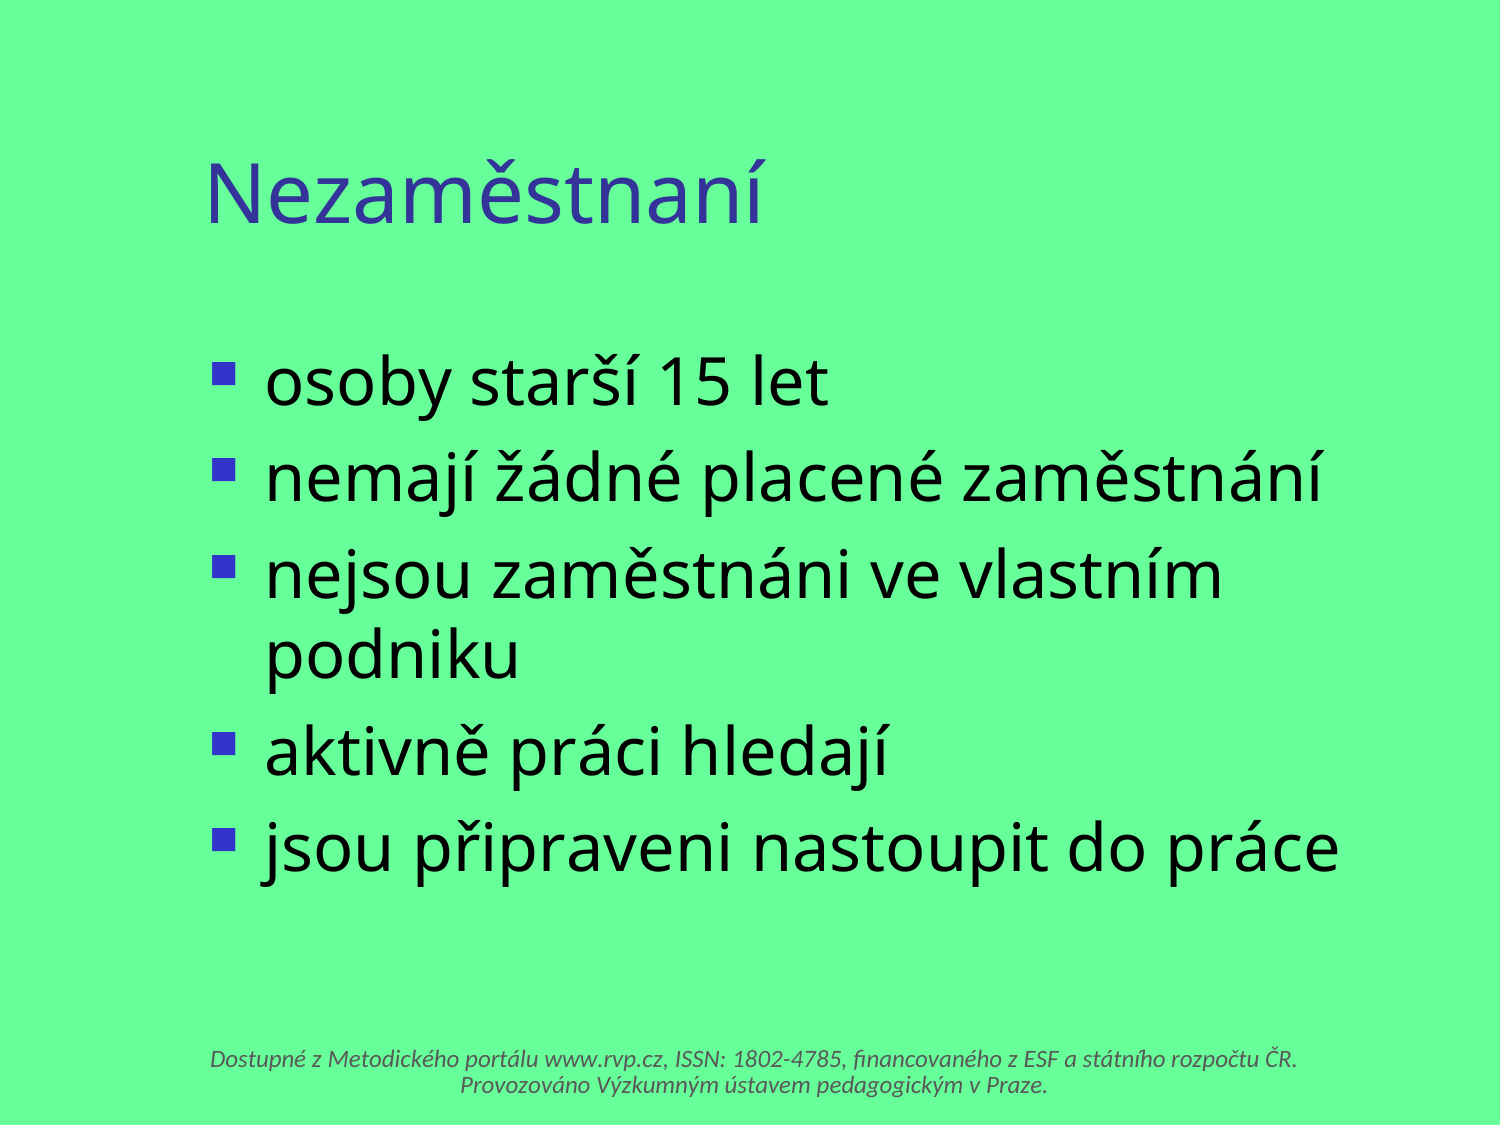

# Nezaměstnaní
osoby starší 15 let
nemají žádné placené zaměstnání
nejsou zaměstnáni ve vlastním podniku
aktivně práci hledají
jsou připraveni nastoupit do práce
Dostupné z Metodického portálu www.rvp.cz, ISSN: 1802-4785, financovaného z ESF a státního rozpočtu ČR. Provozováno Výzkumným ústavem pedagogickým v Praze.